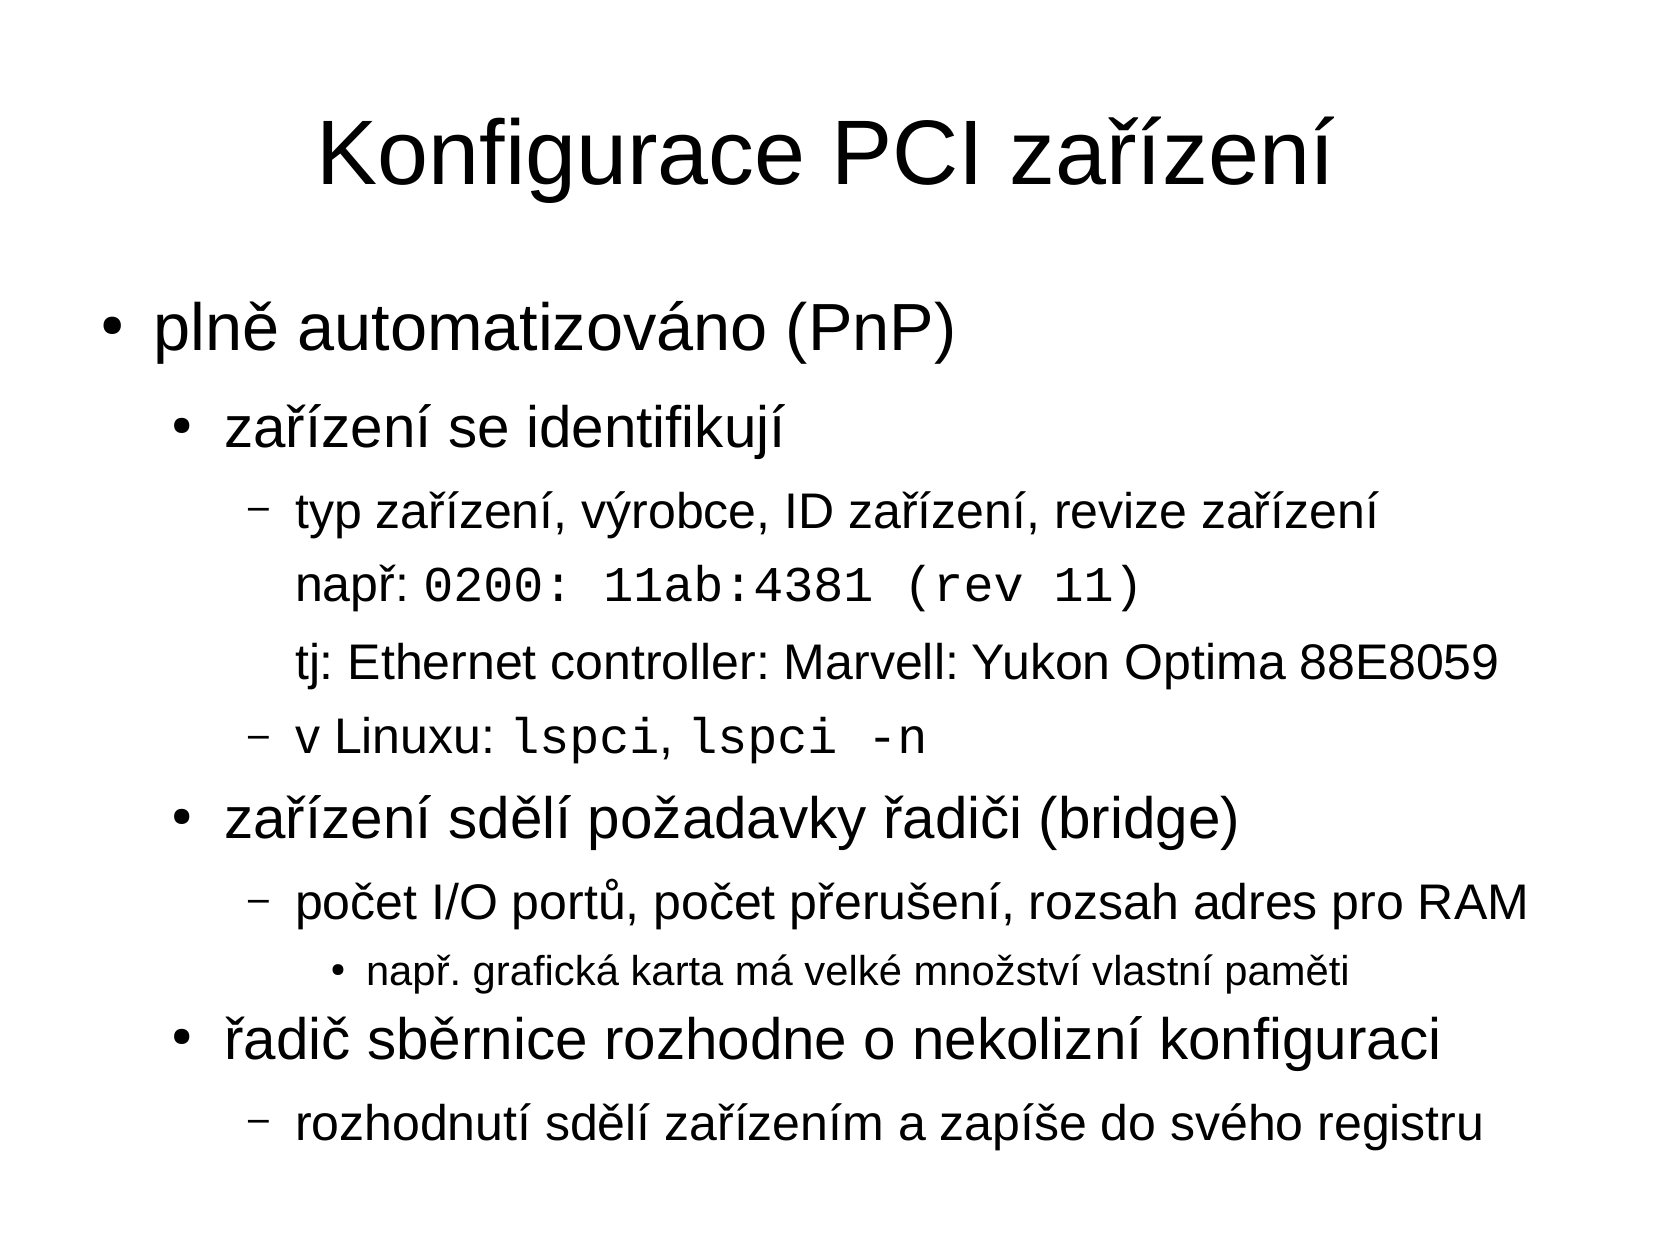

# Konfigurace PCI zařízení
plně automatizováno (PnP)
zařízení se identifikují
typ zařízení, výrobce, ID zařízení, revize zařízení
např: 0200: 11ab:4381 (rev 11)
tj: Ethernet controller: Marvell: Yukon Optima 88E8059
v Linuxu: lspci, lspci -n
zařízení sdělí požadavky řadiči (bridge)
počet I/O portů, počet přerušení, rozsah adres pro RAM
např. grafická karta má velké množství vlastní paměti
řadič sběrnice rozhodne o nekolizní konfiguraci
rozhodnutí sdělí zařízením a zapíše do svého registru